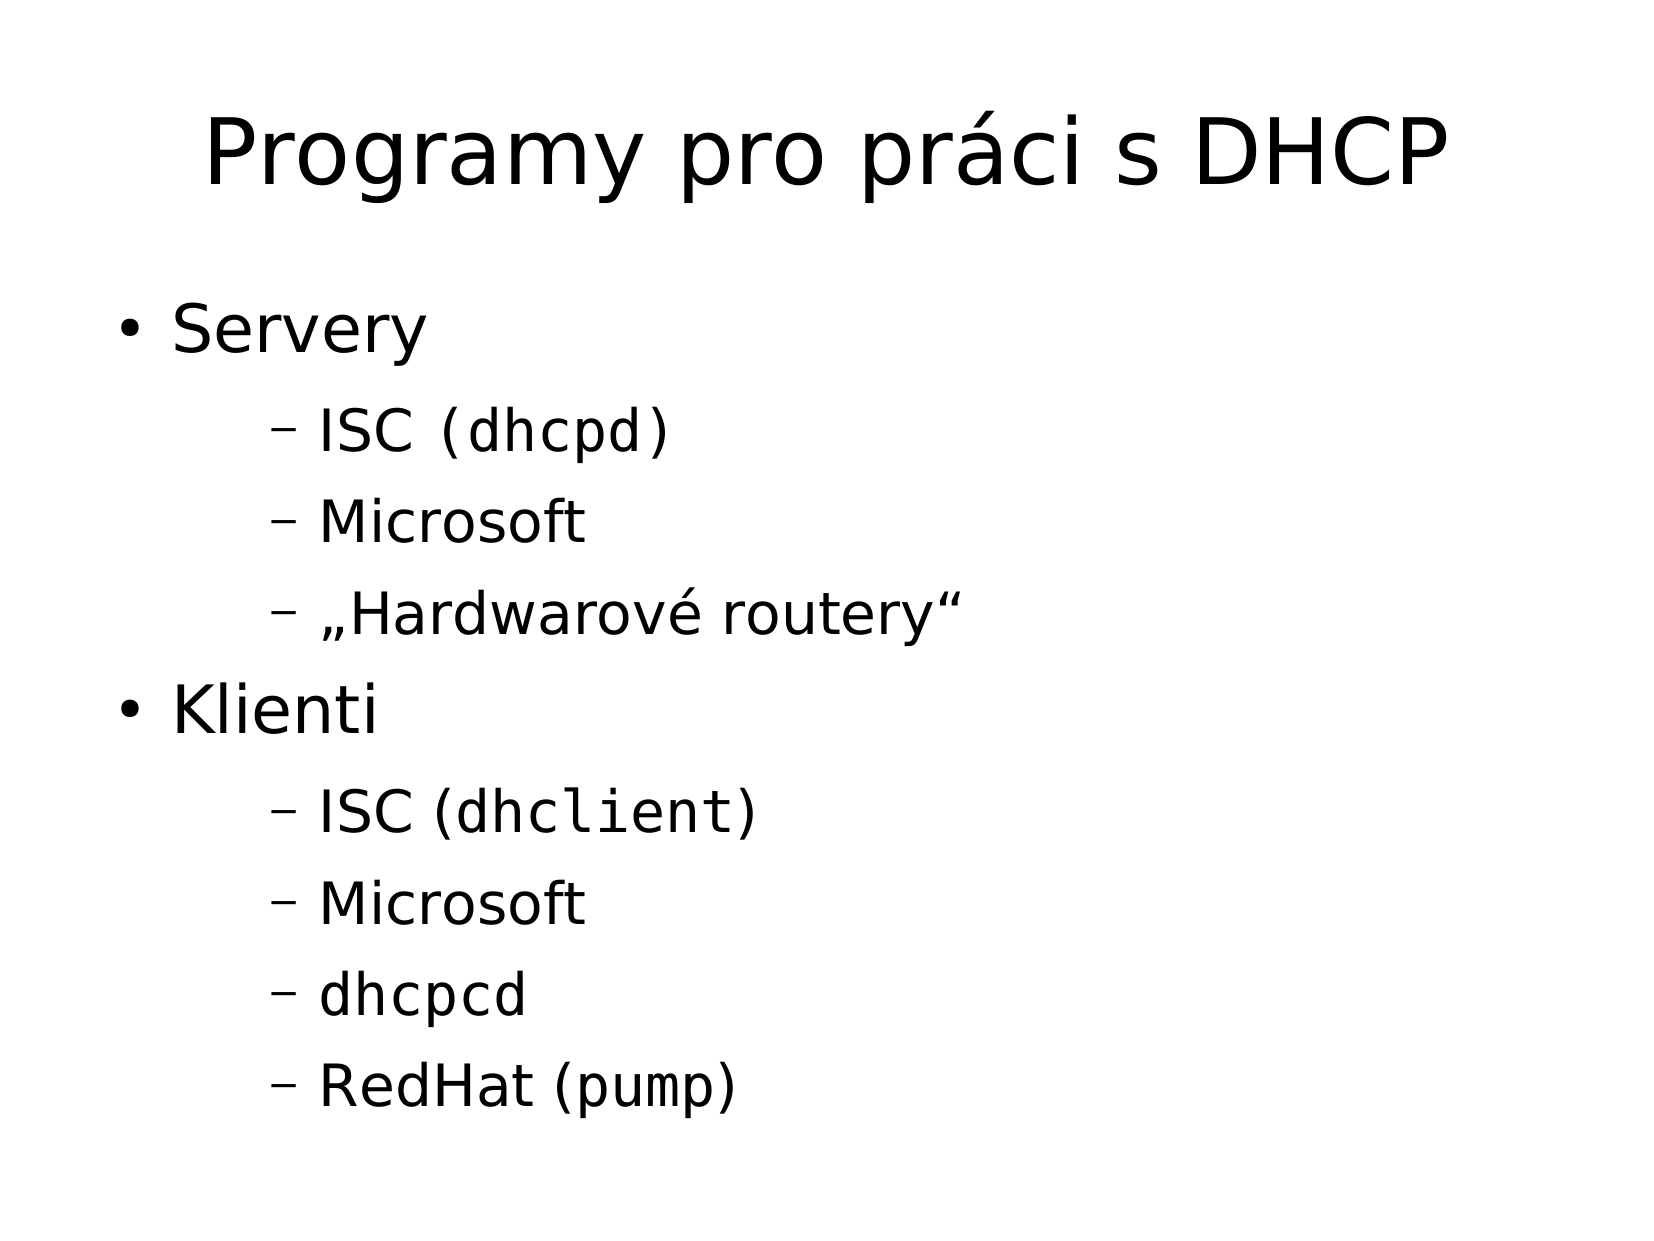

# Programy pro práci s DHCP
Servery
ISC (dhcpd)
Microsoft
„Hardwarové routery“
Klienti
ISC (dhclient)
Microsoft
dhcpcd
RedHat (pump)